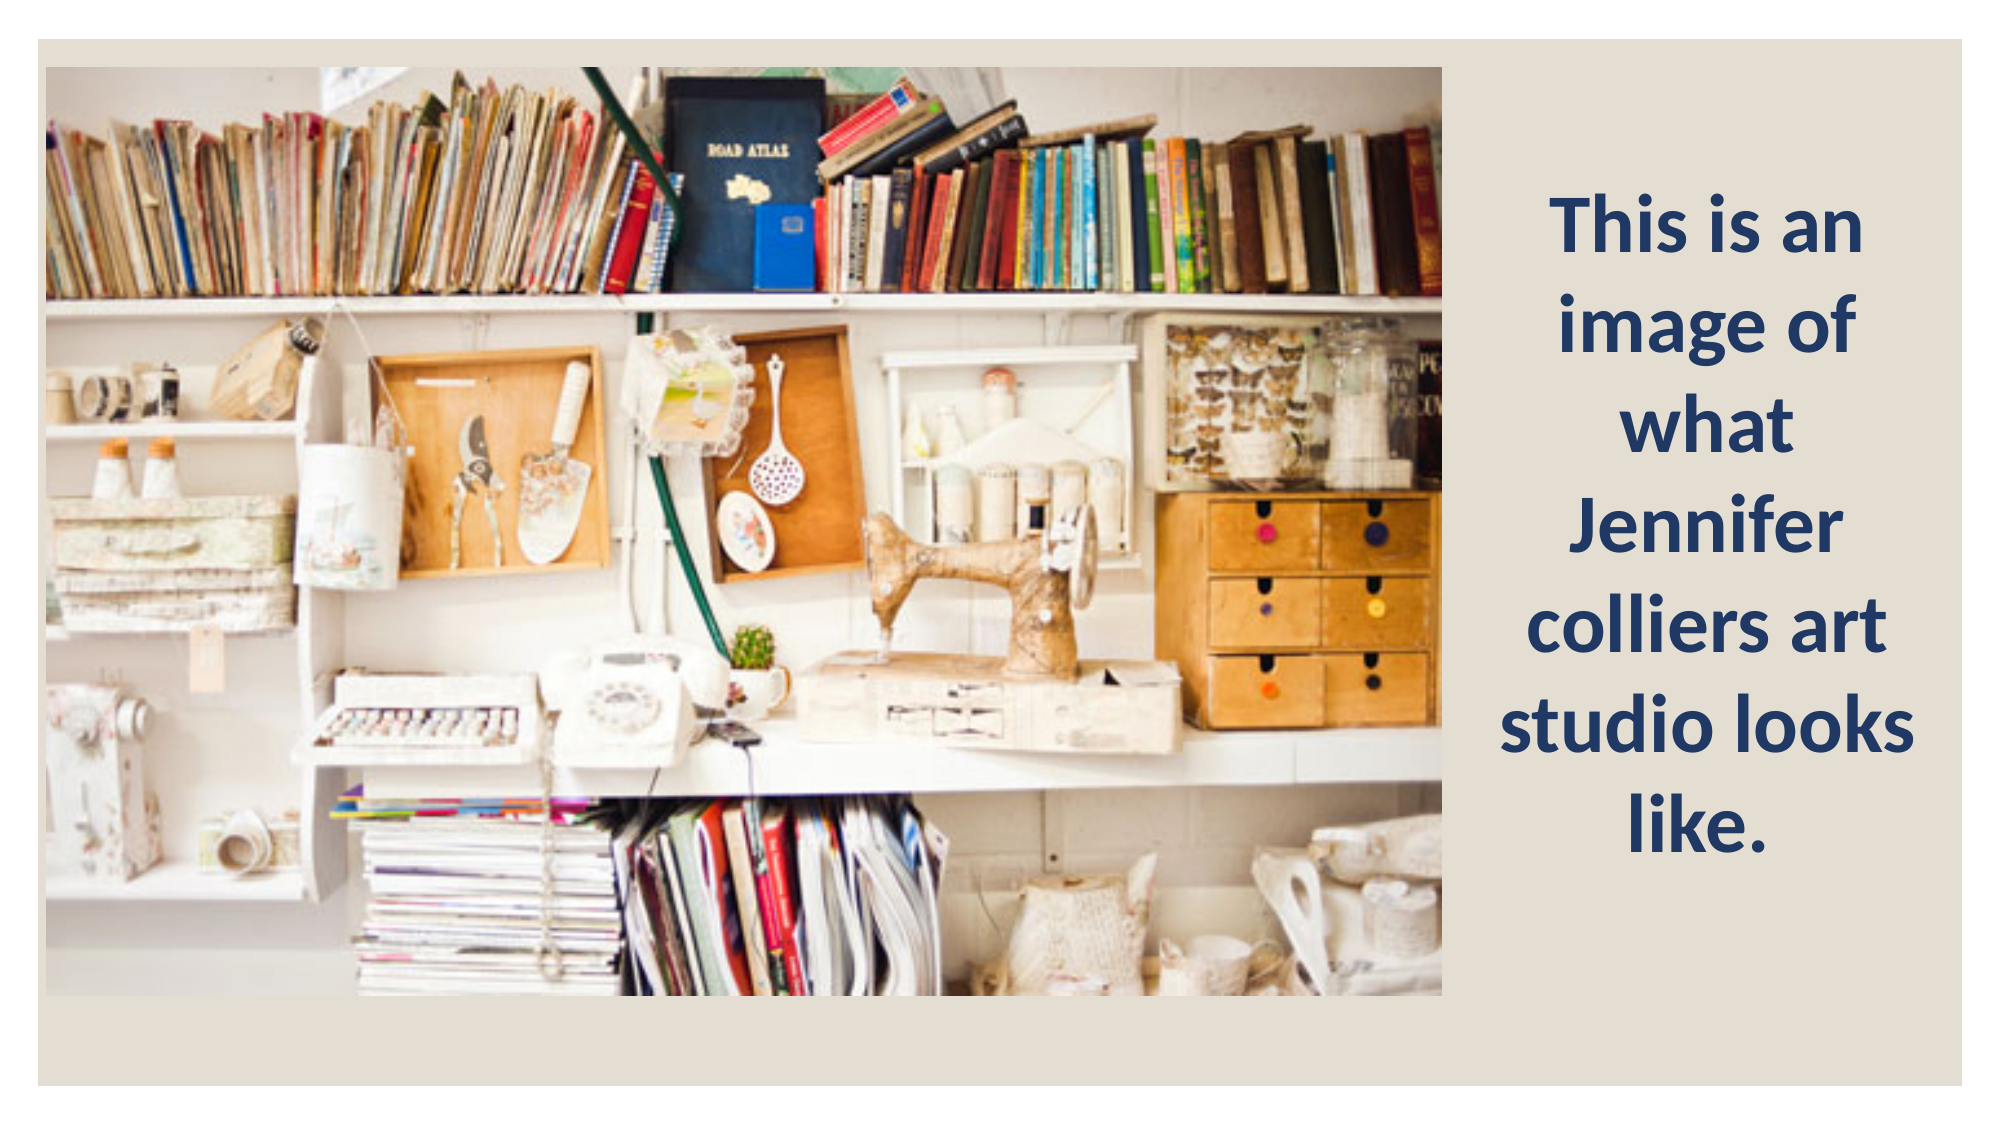

This is an image of what Jennifer colliers art studio looks like.